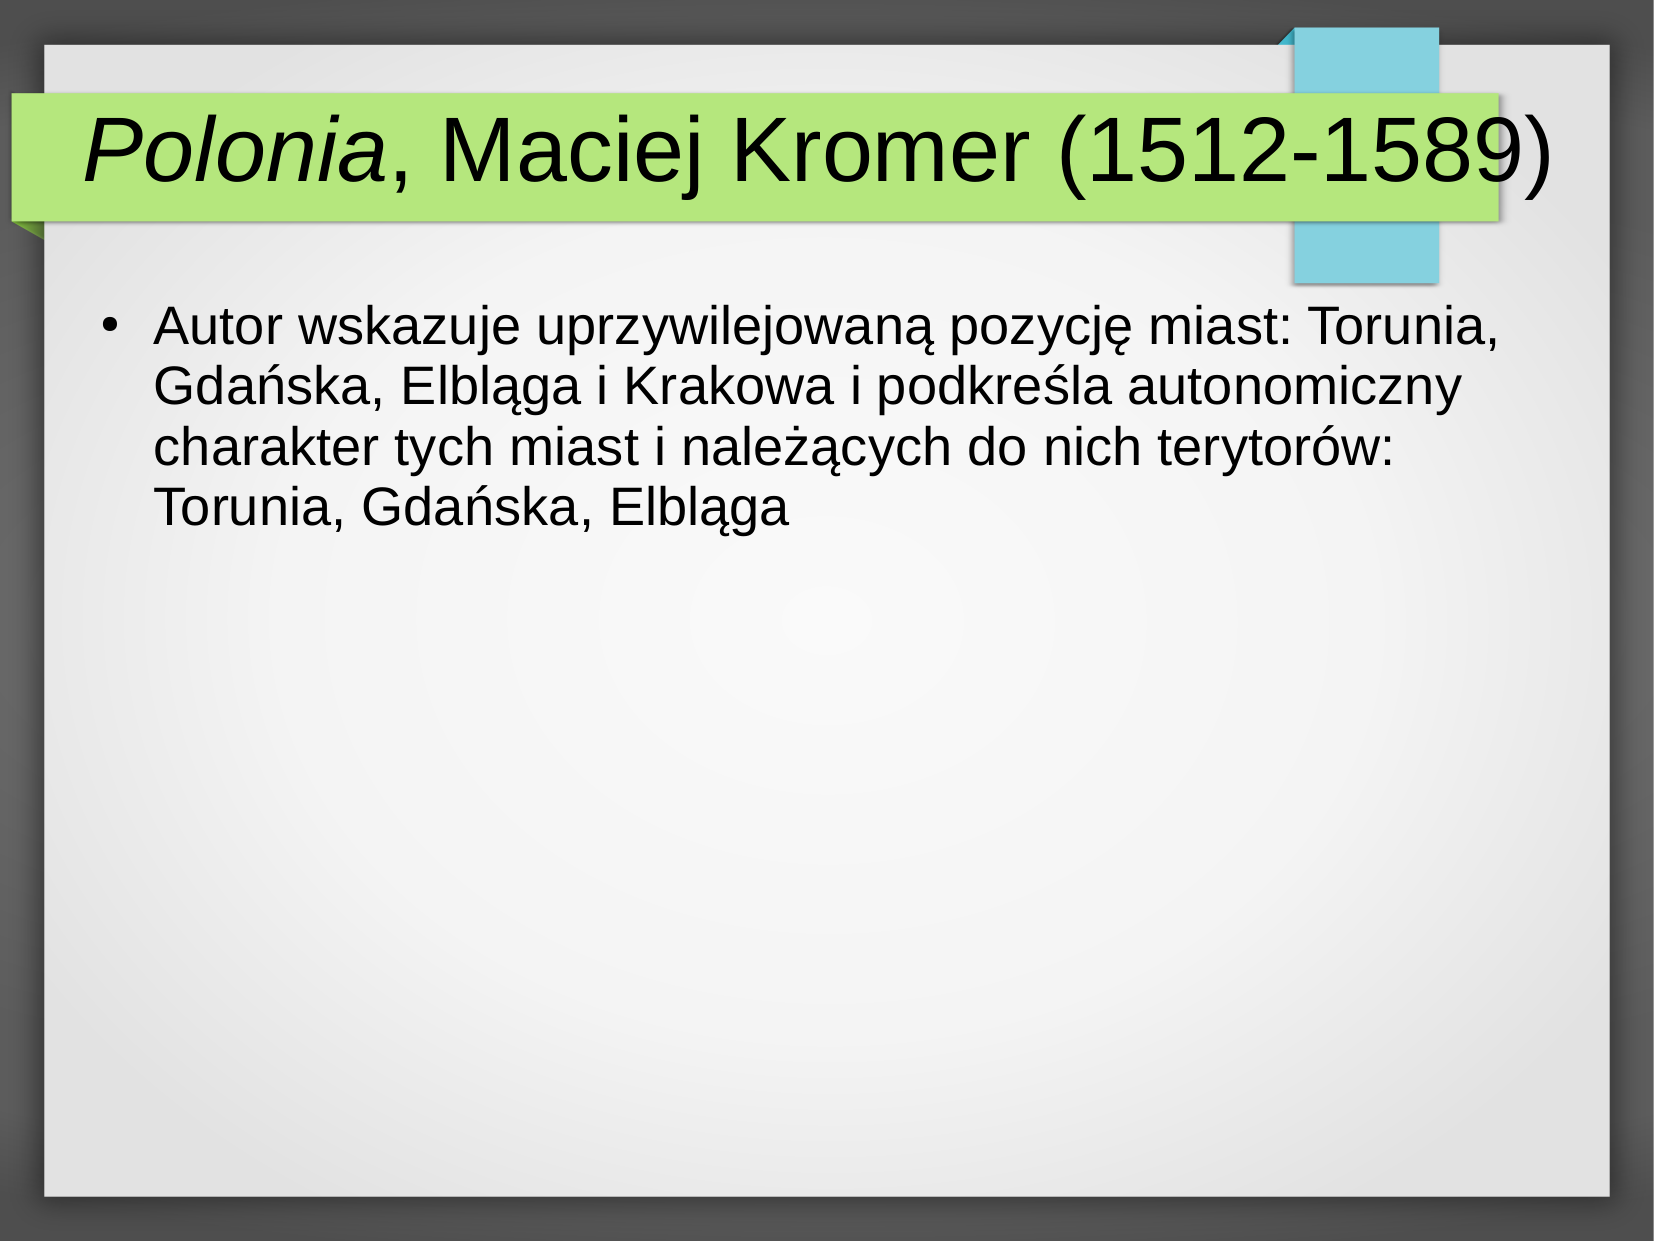

# Polonia, Maciej Kromer (1512-1589)
Autor wskazuje uprzywilejowaną pozycję miast: Torunia, Gdańska, Elbląga i Krakowa i podkreśla autonomiczny charakter tych miast i należących do nich terytorów: Torunia, Gdańska, Elbląga